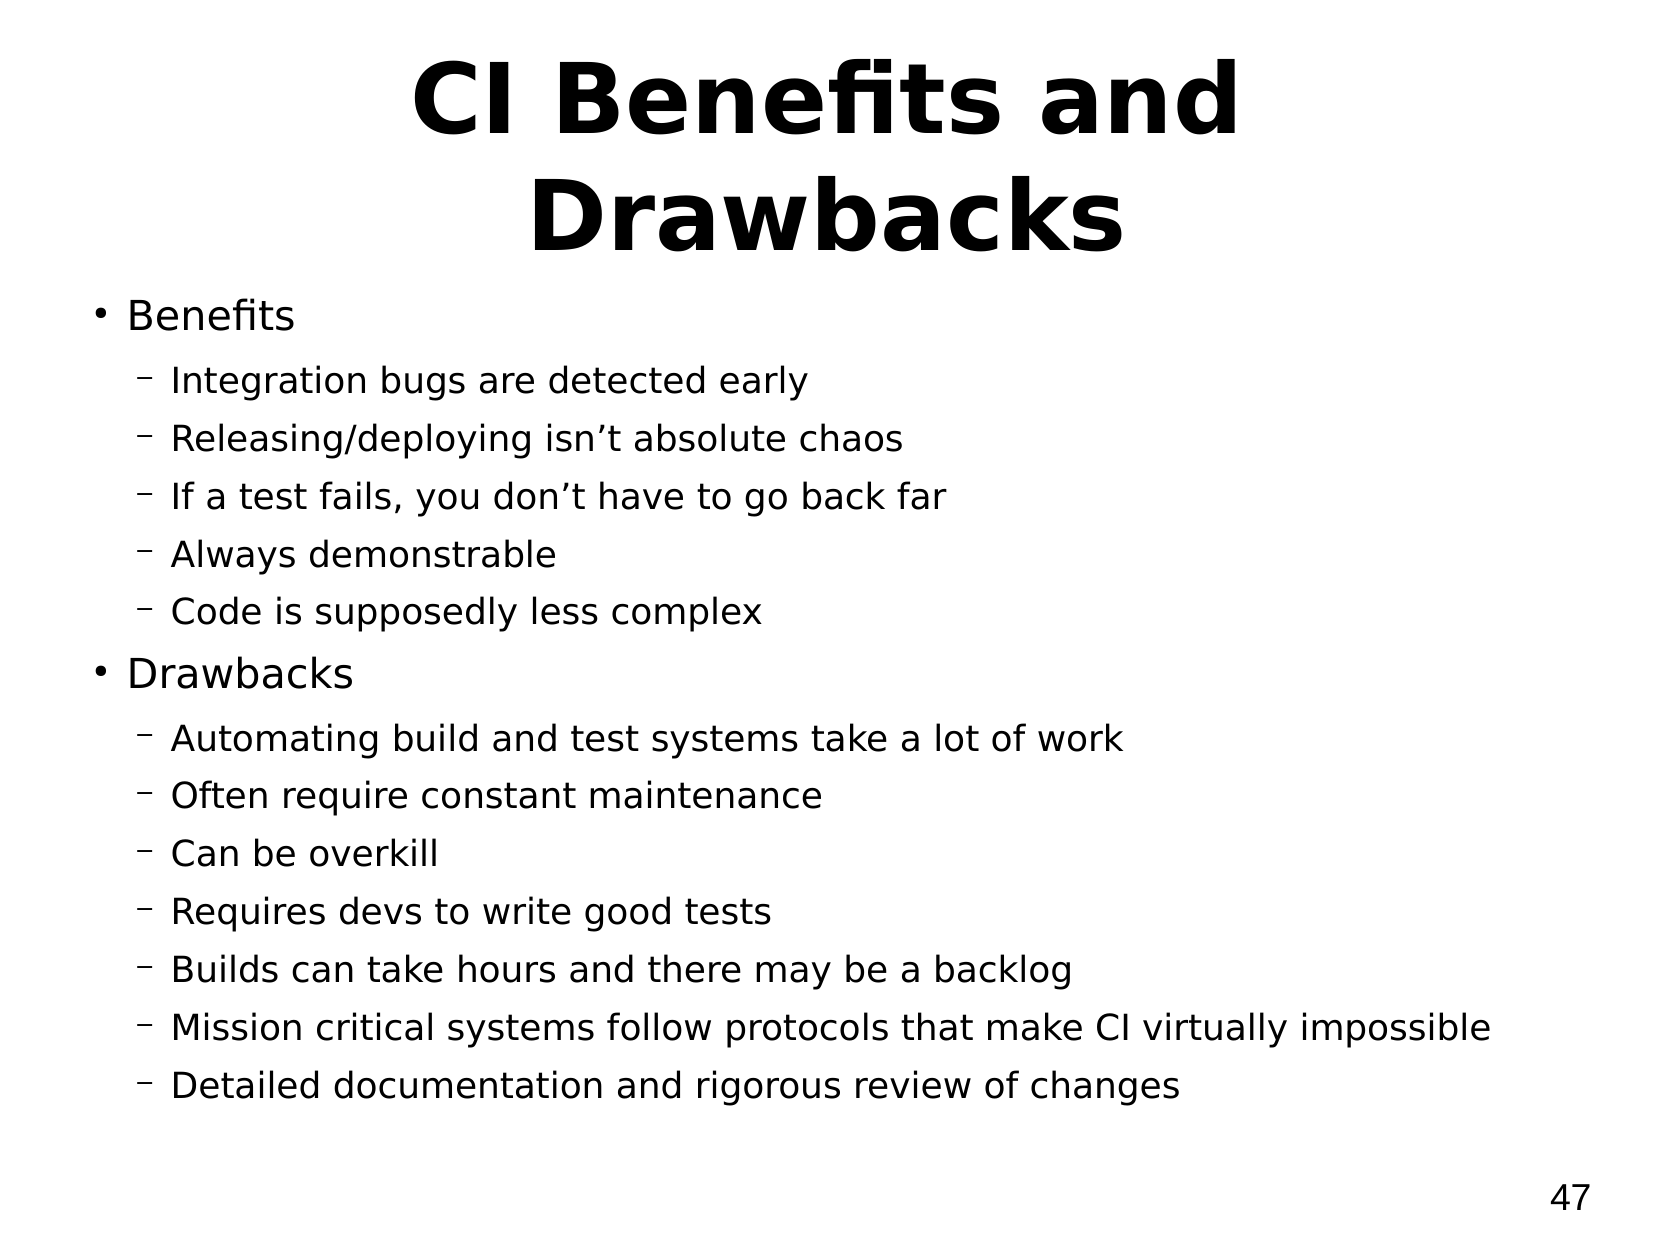

# CI Benefits and Drawbacks
Benefits
Integration bugs are detected early
Releasing/deploying isn’t absolute chaos
If a test fails, you don’t have to go back far
Always demonstrable
Code is supposedly less complex
Drawbacks
Automating build and test systems take a lot of work
Often require constant maintenance
Can be overkill
Requires devs to write good tests
Builds can take hours and there may be a backlog
Mission critical systems follow protocols that make CI virtually impossible
Detailed documentation and rigorous review of changes